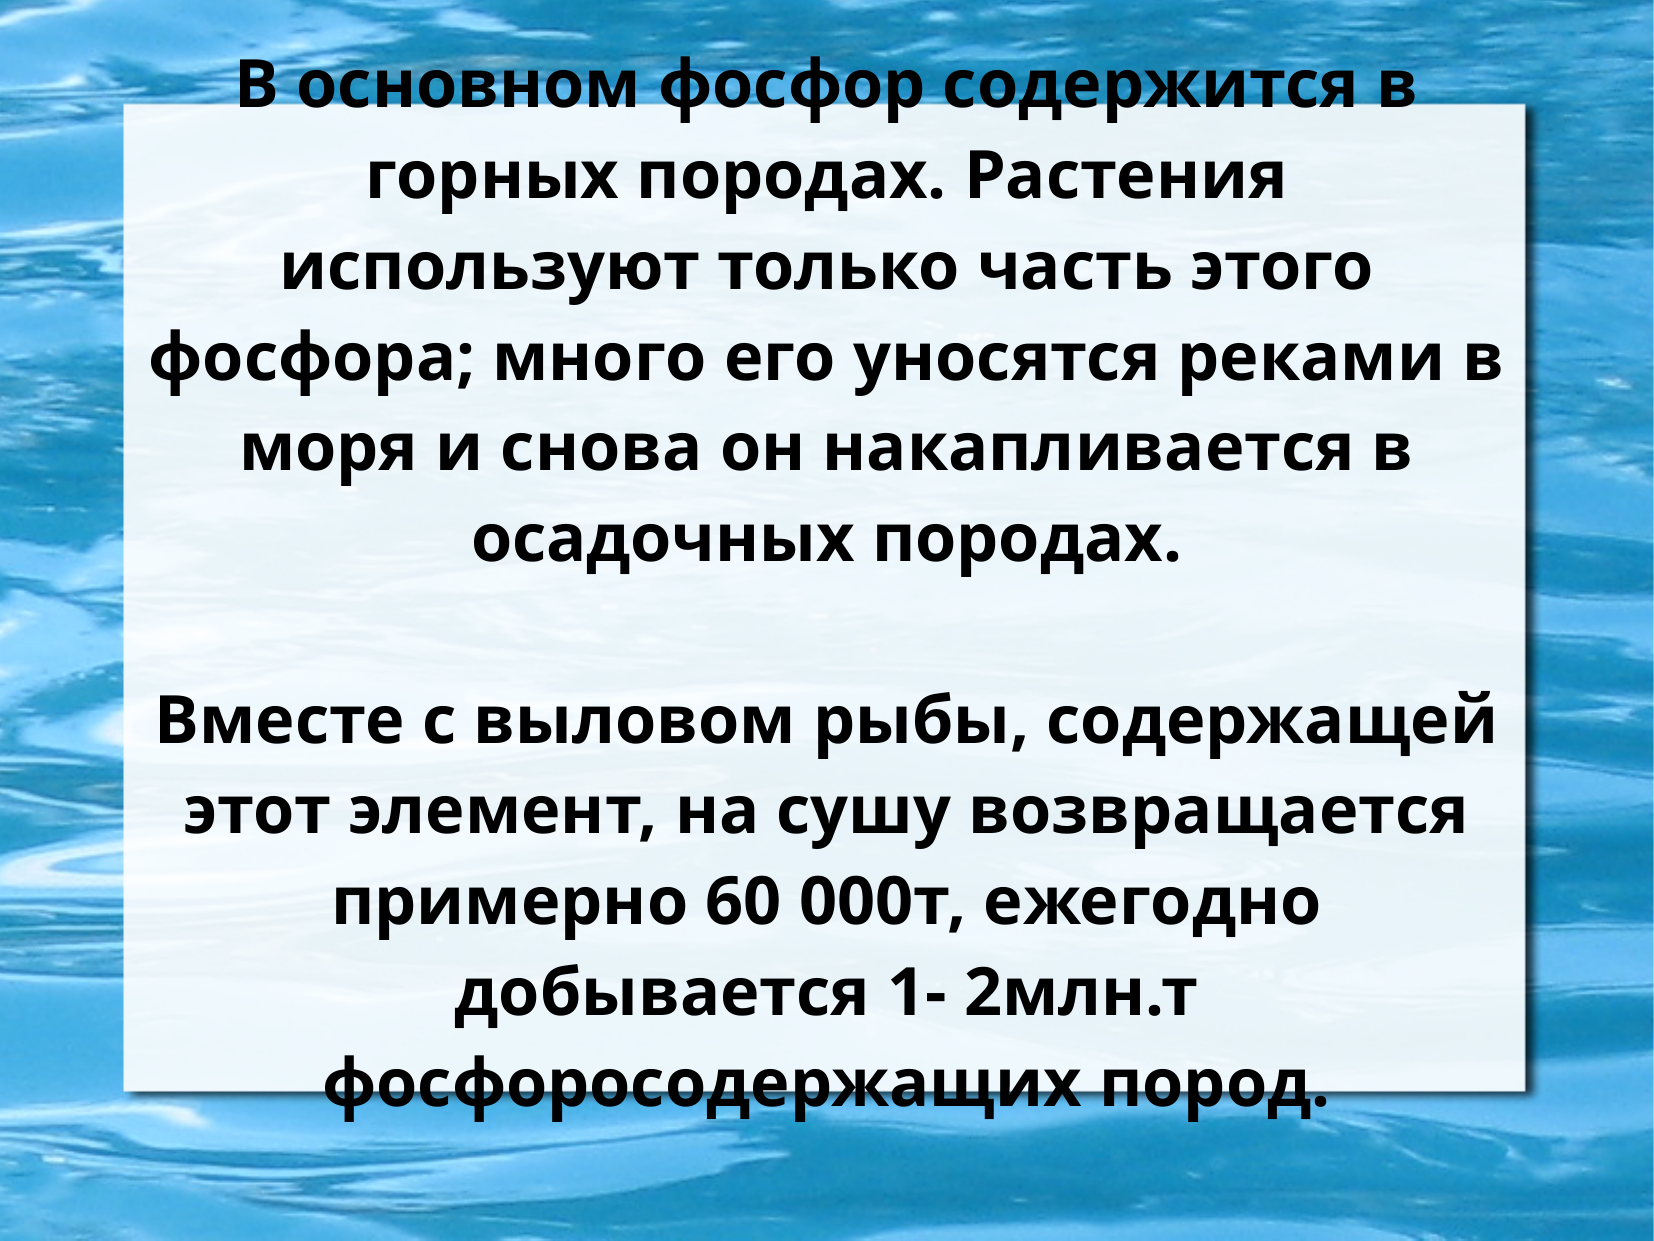

# В основном фосфор содержится в горных породах. Растения используют только часть этого фосфора; много его уносятся реками в моря и снова он накапливается в осадочных породах.
Вместе с выловом рыбы, содержащей этот элемент, на сушу возвращается примерно 60 000т, ежегодно добывается 1- 2млн.т фосфоросодержащих пород.